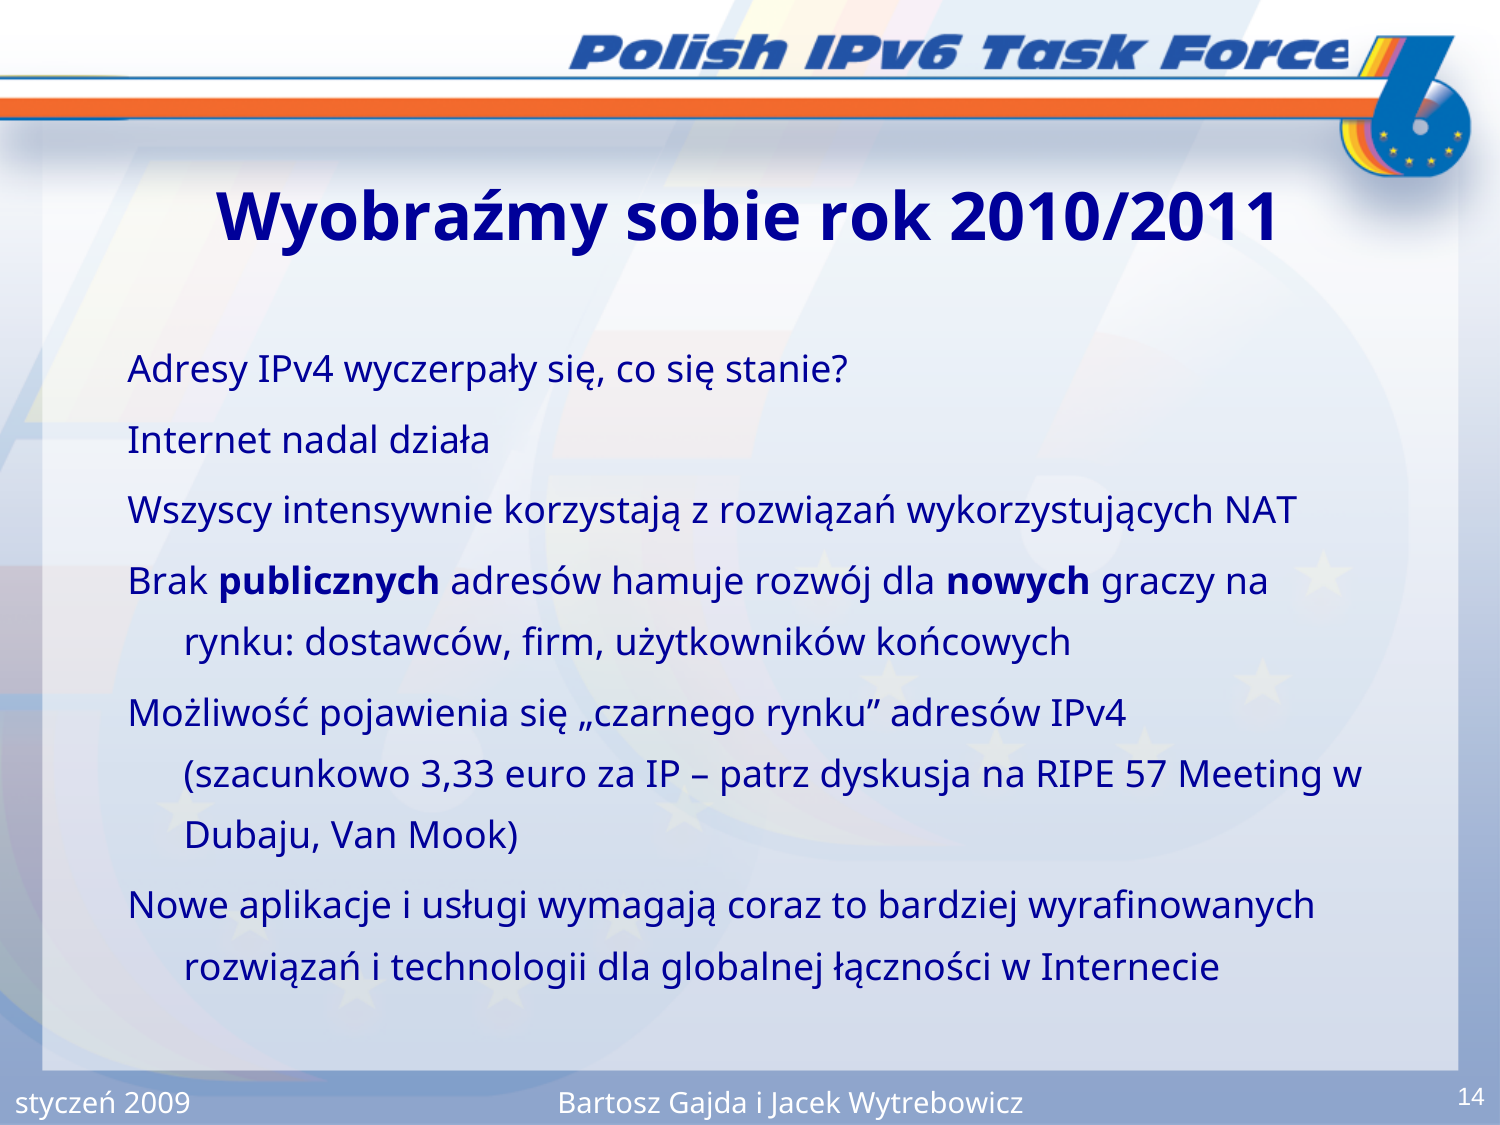

# Wyobraźmy sobie rok 2010/2011
Adresy IPv4 wyczerpały się, co się stanie?
Internet nadal działa
Wszyscy intensywnie korzystają z rozwiązań wykorzystujących NAT
Brak publicznych adresów hamuje rozwój dla nowych graczy na rynku: dostawców, firm, użytkowników końcowych
Możliwość pojawienia się „czarnego rynku” adresów IPv4
(szacunkowo 3,33 euro za IP – patrz dyskusja na RIPE 57 Meeting w Dubaju, Van Mook)
Nowe aplikacje i usługi wymagają coraz to bardziej wyrafinowanych rozwiązań i technologii dla globalnej łączności w Internecie
styczeń 2009
Bartosz Gajda i Jacek Wytrebowicz
14